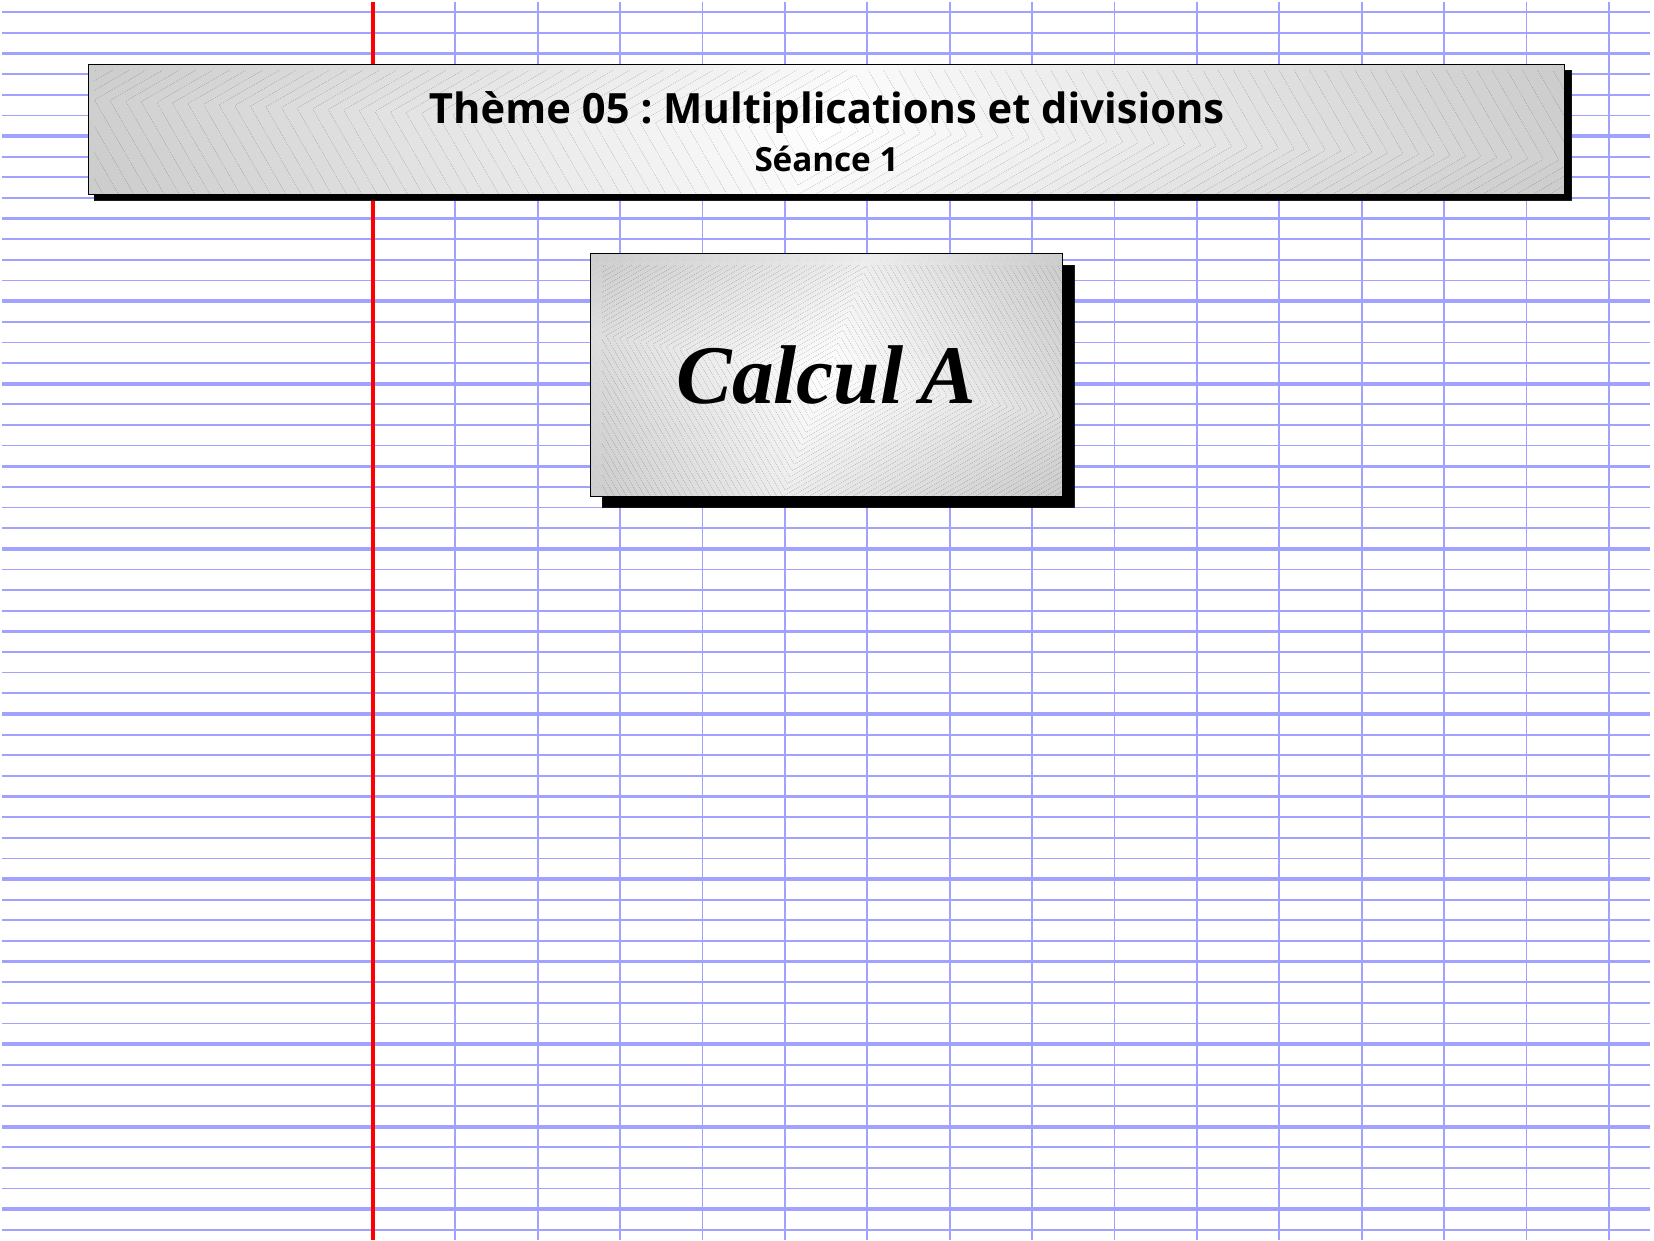

Thème XX : Xxxxxxxxxxxxxxxxxxxxxxxxxxxxxx
Séance x
Thème 05 : Multiplications et divisions
Séance 1
Calcul A